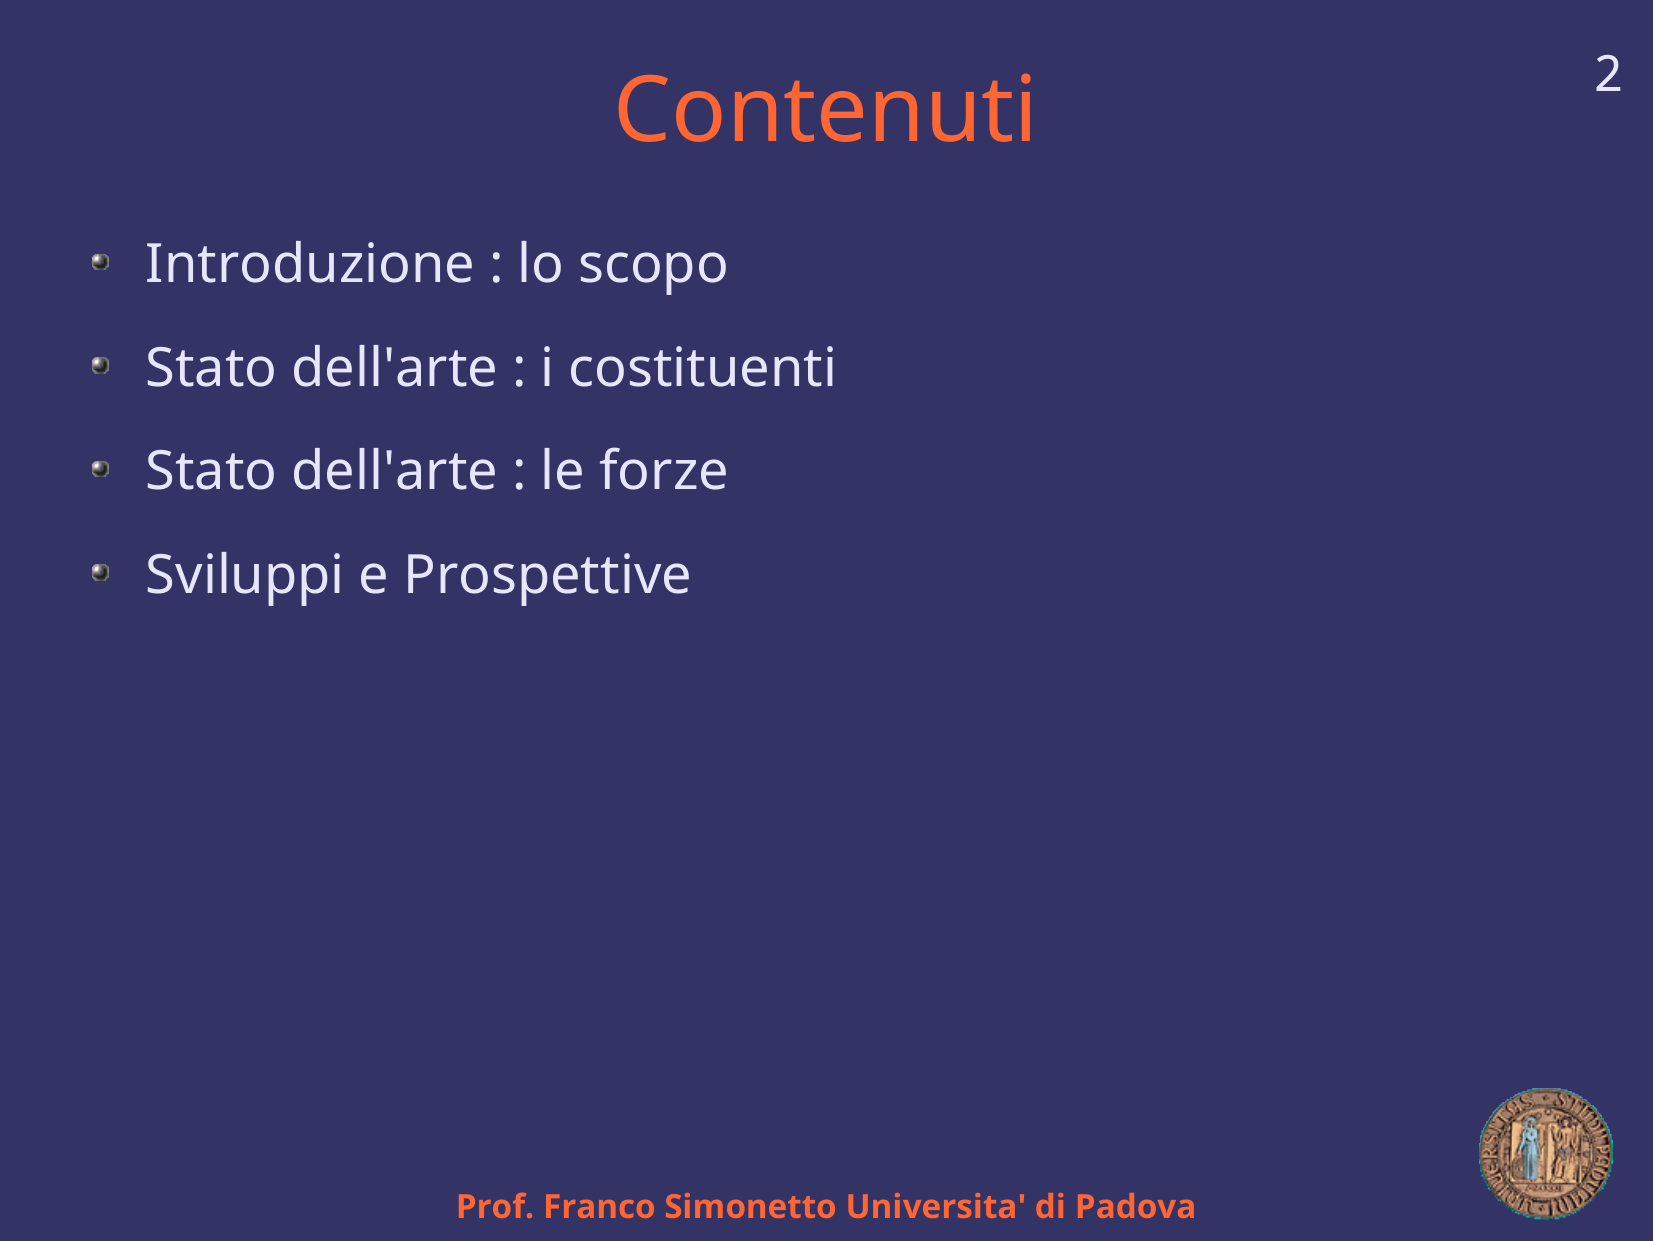

2
# Contenuti
Introduzione : lo scopo
Stato dell'arte : i costituenti
Stato dell'arte : le forze
Sviluppi e Prospettive